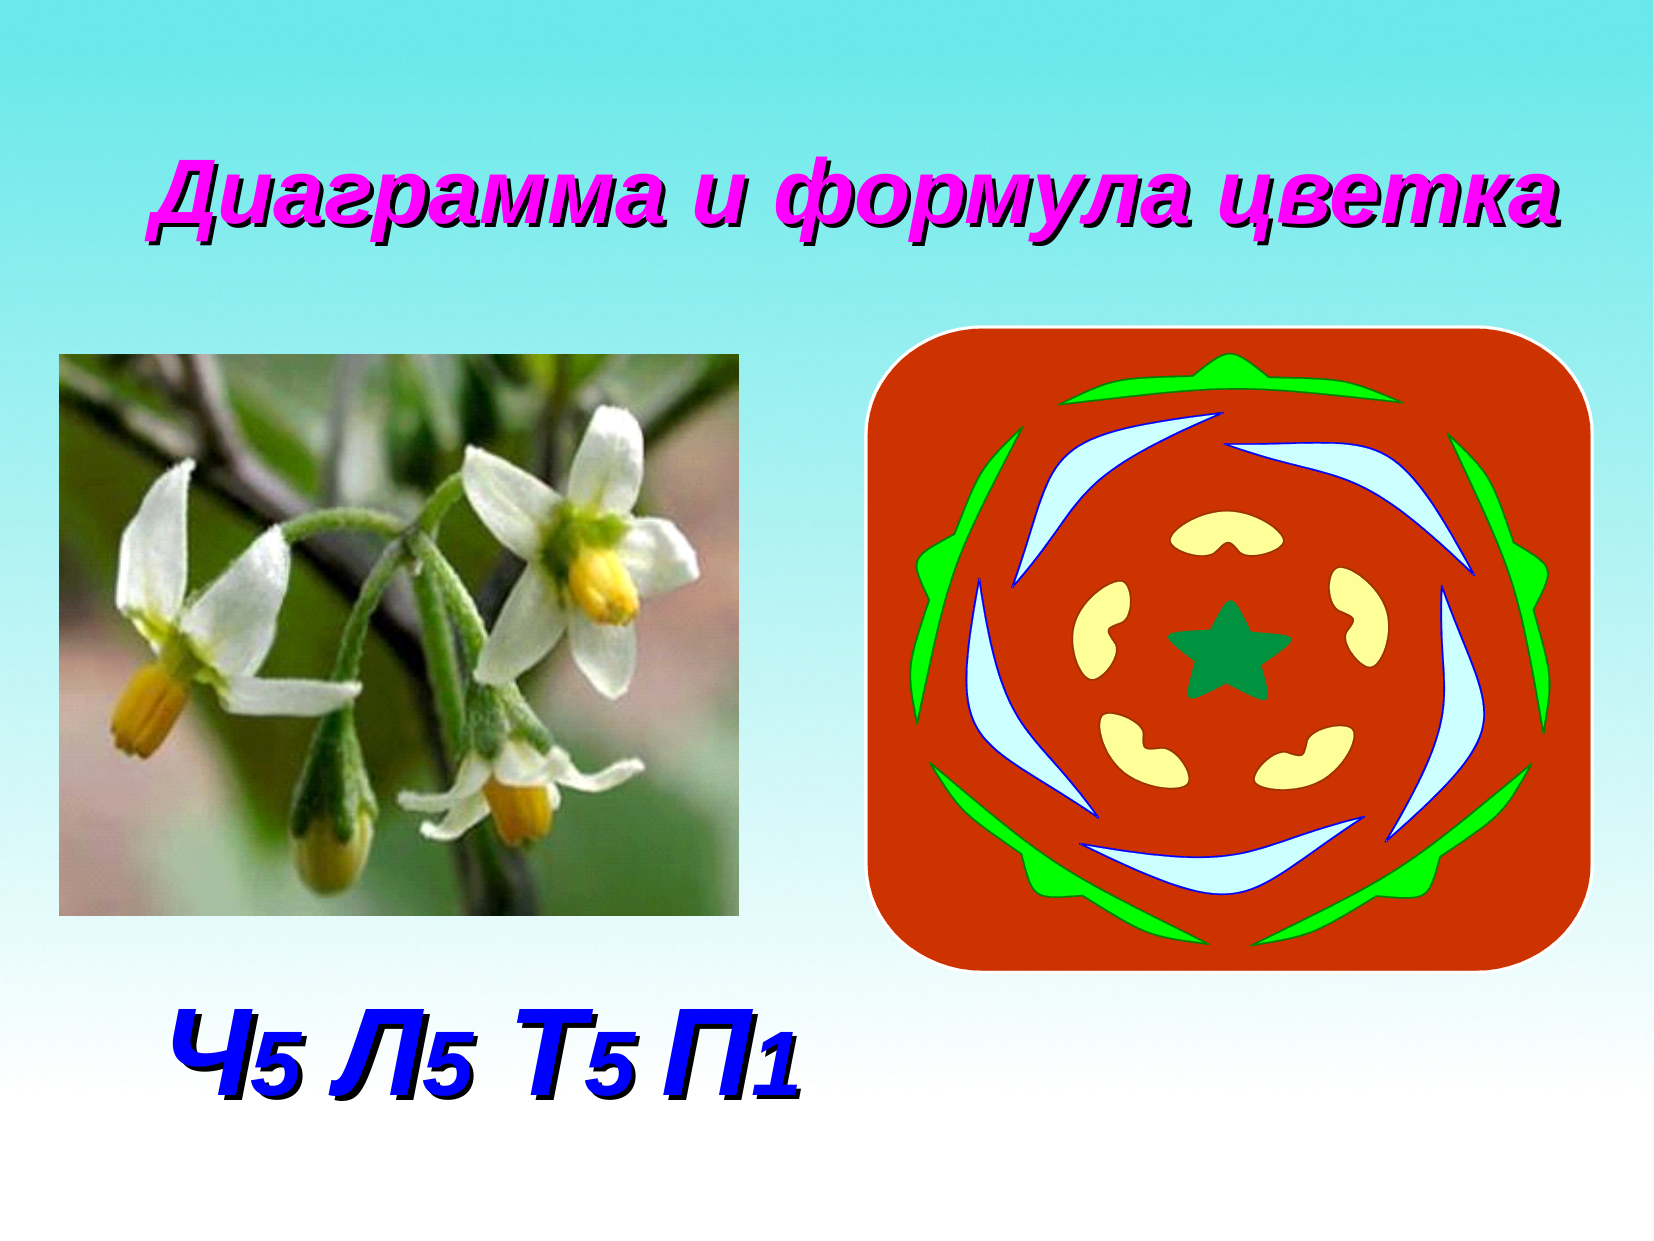

# Диаграмма и формула цветка
Ч5 Л5 Т5 П1